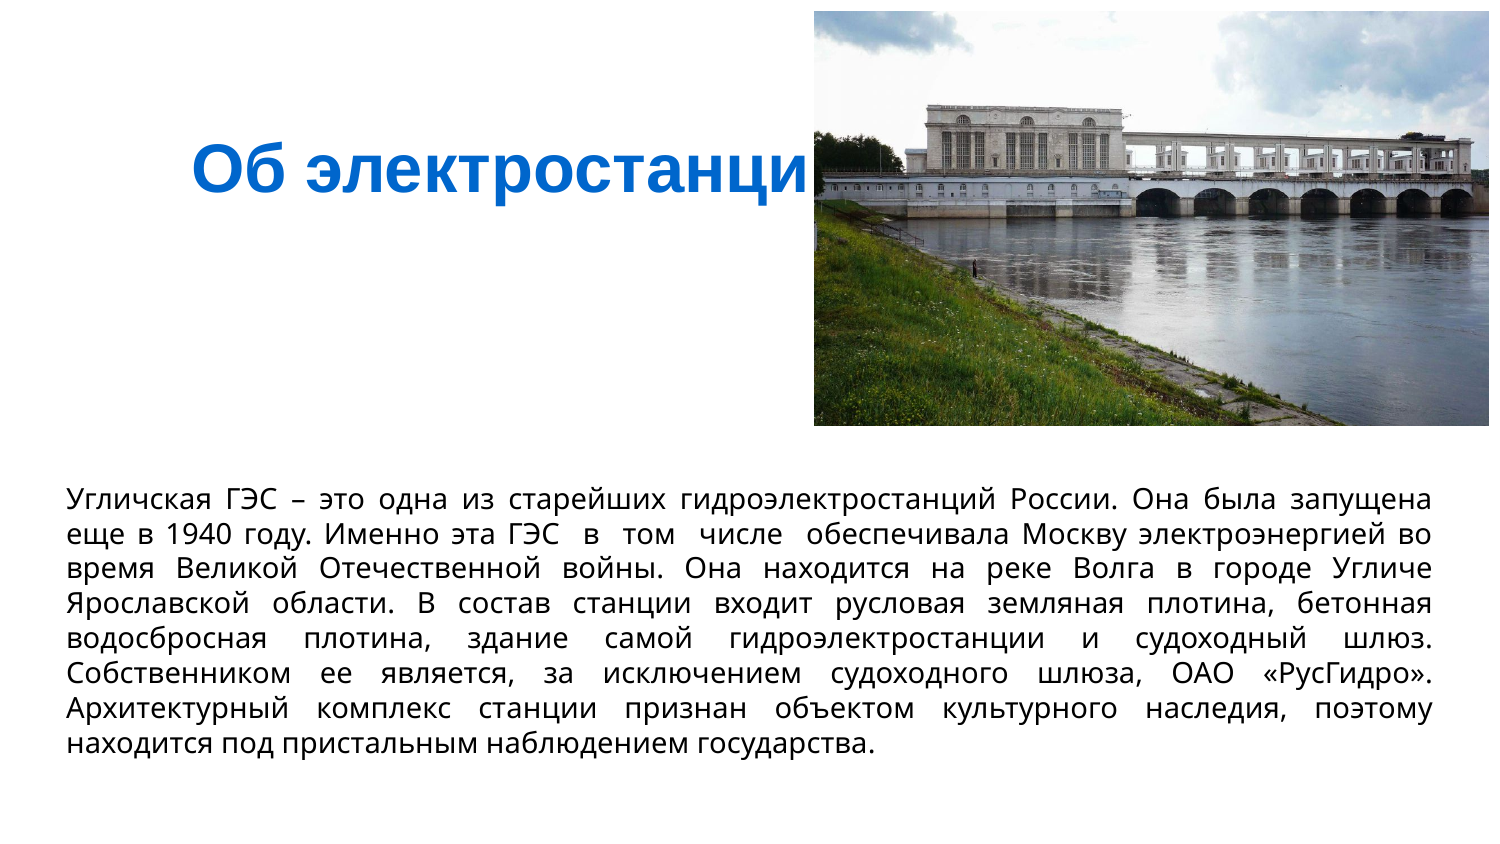

# Об электростанции
Угличская ГЭС – это одна из старейших гидроэлектростанций России. Она была запущена еще в 1940 году. Именно эта ГЭС в том числе обеспечивала Москву электроэнергией во время Великой Отечественной войны. Она находится на реке Волга в городе Угличе Ярославской области. В состав станции входит русловая земляная плотина, бетонная водосбросная плотина, здание самой гидроэлектростанции и судоходный шлюз. Собственником ее является, за исключением судоходного шлюза, ОАО «РусГидро». Архитектурный комплекс станции признан объектом культурного наследия, поэтому находится под пристальным наблюдением государства.